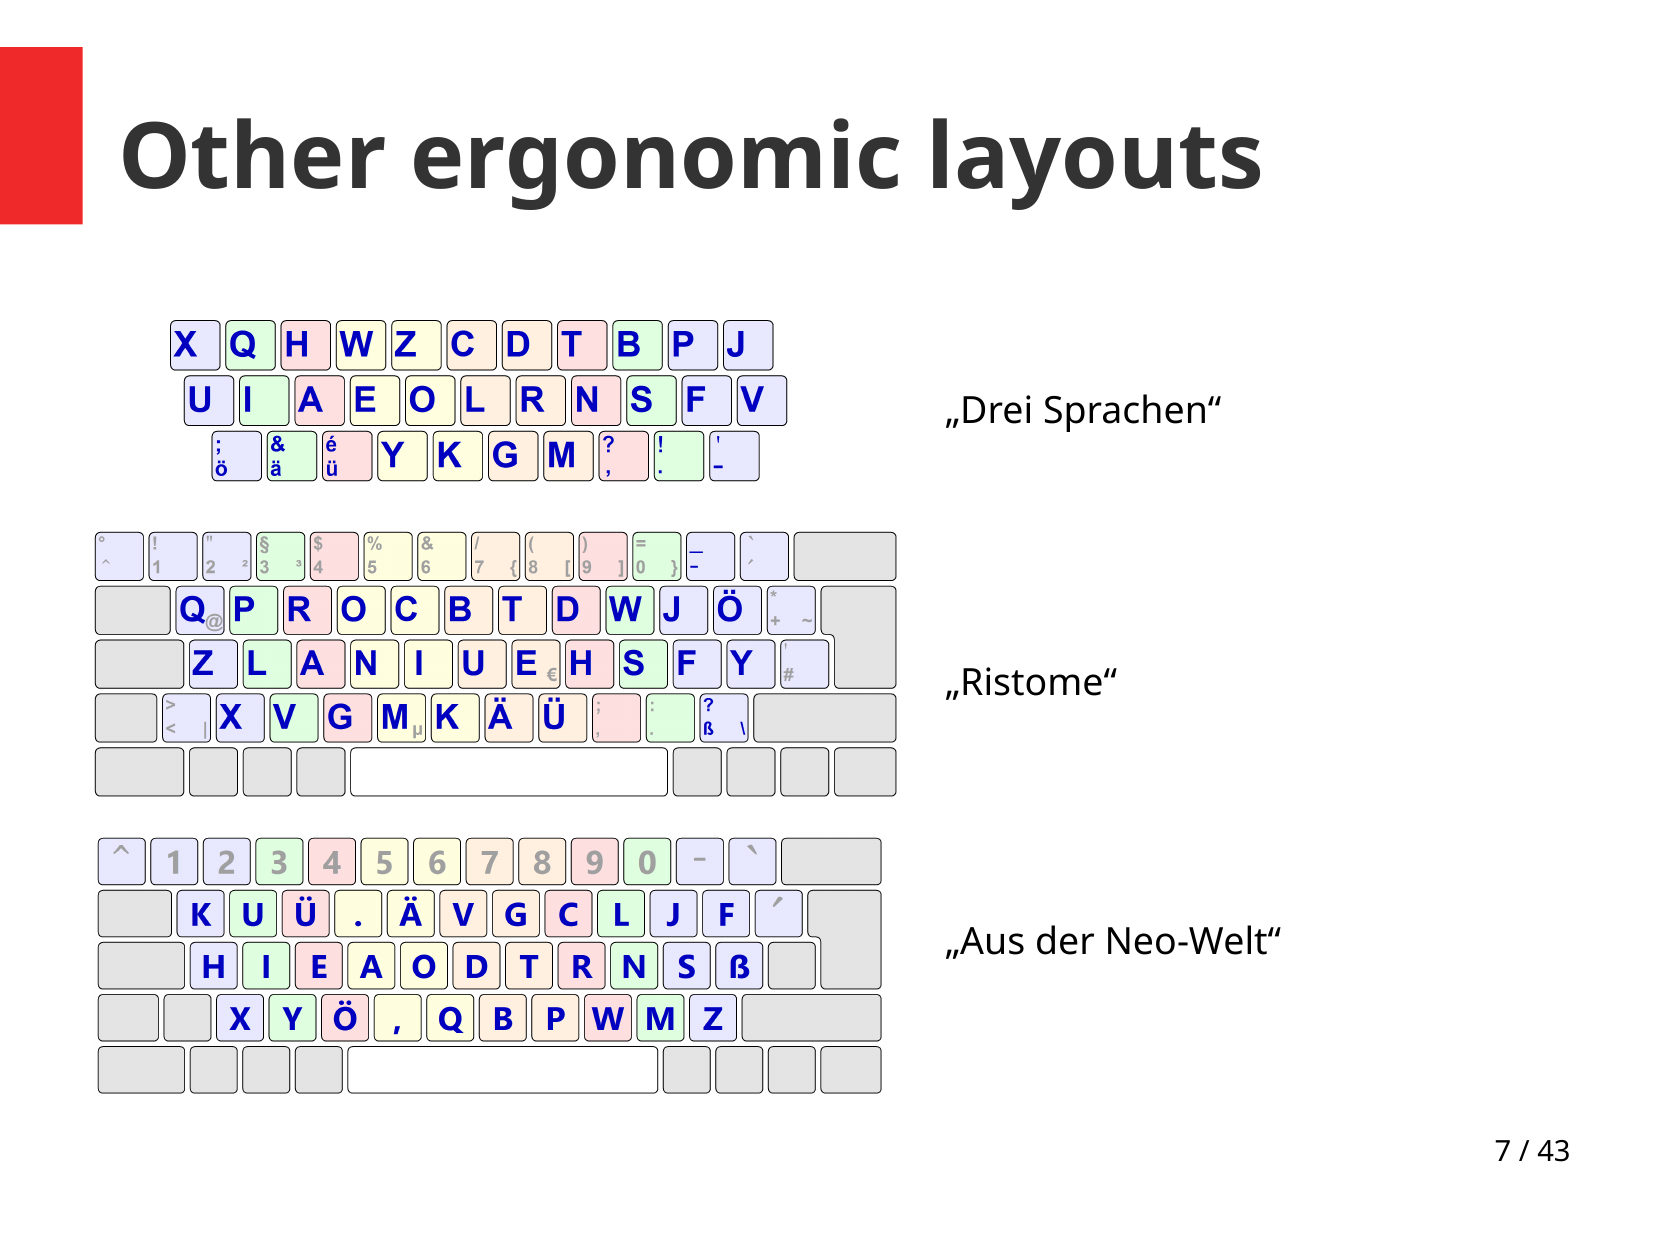

# Other ergonomic layouts
„Drei Sprachen“
„Ristome“
„Aus der Neo-Welt“
7